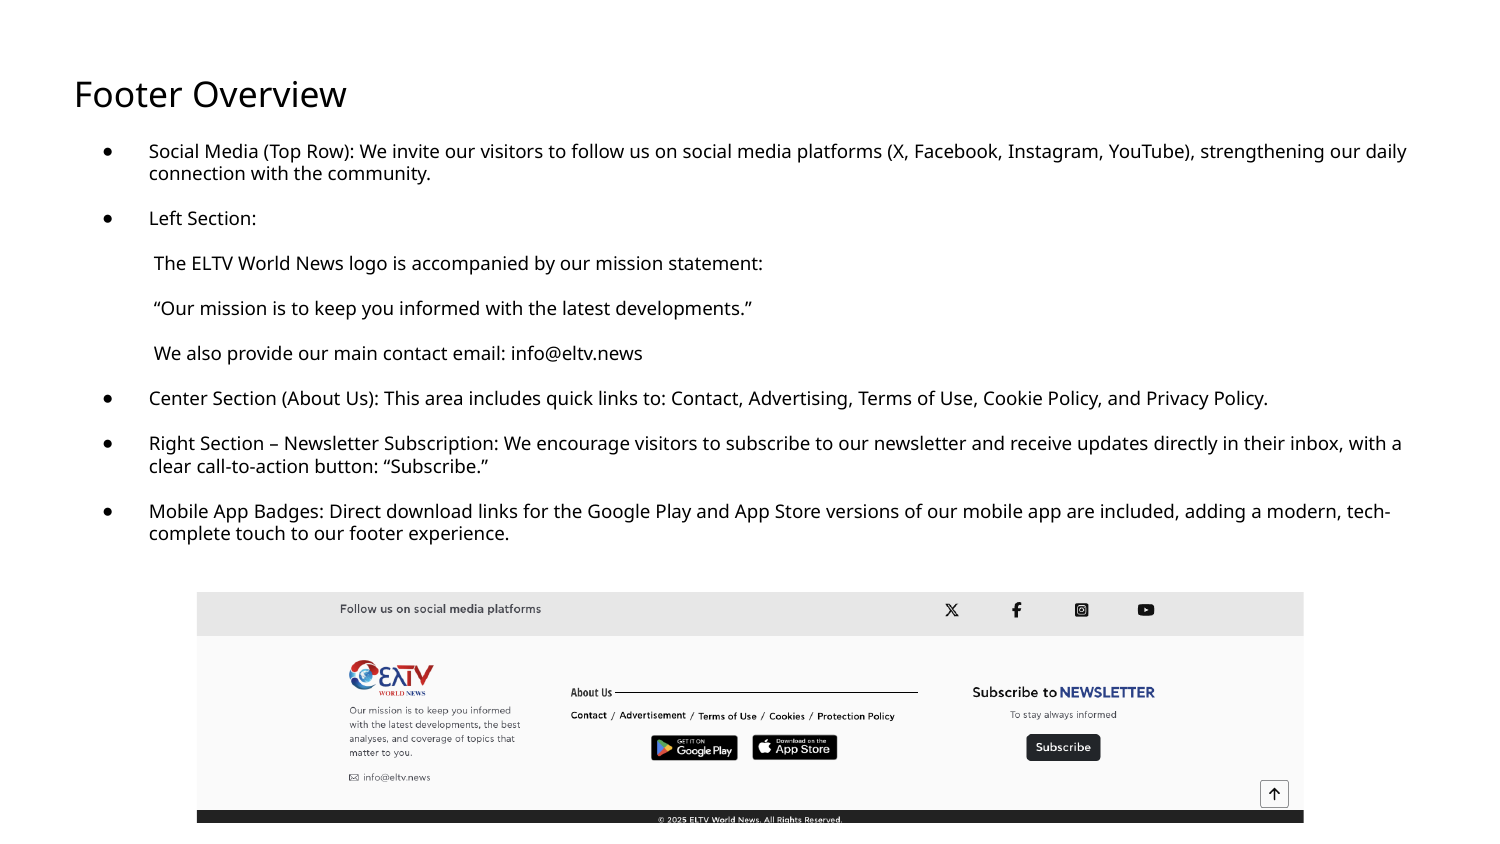

Footer Overview
Social Media (Top Row): We invite our visitors to follow us on social media platforms (X, Facebook, Instagram, YouTube), strengthening our daily connection with the community.
Left Section:
 The ELTV World News logo is accompanied by our mission statement:
 “Our mission is to keep you informed with the latest developments.”
 We also provide our main contact email: info@eltv.news
Center Section (About Us): This area includes quick links to: Contact, Advertising, Terms of Use, Cookie Policy, and Privacy Policy.
Right Section – Newsletter Subscription: We encourage visitors to subscribe to our newsletter and receive updates directly in their inbox, with a clear call-to-action button: “Subscribe.”
Mobile App Badges: Direct download links for the Google Play and App Store versions of our mobile app are included, adding a modern, tech-complete touch to our footer experience.